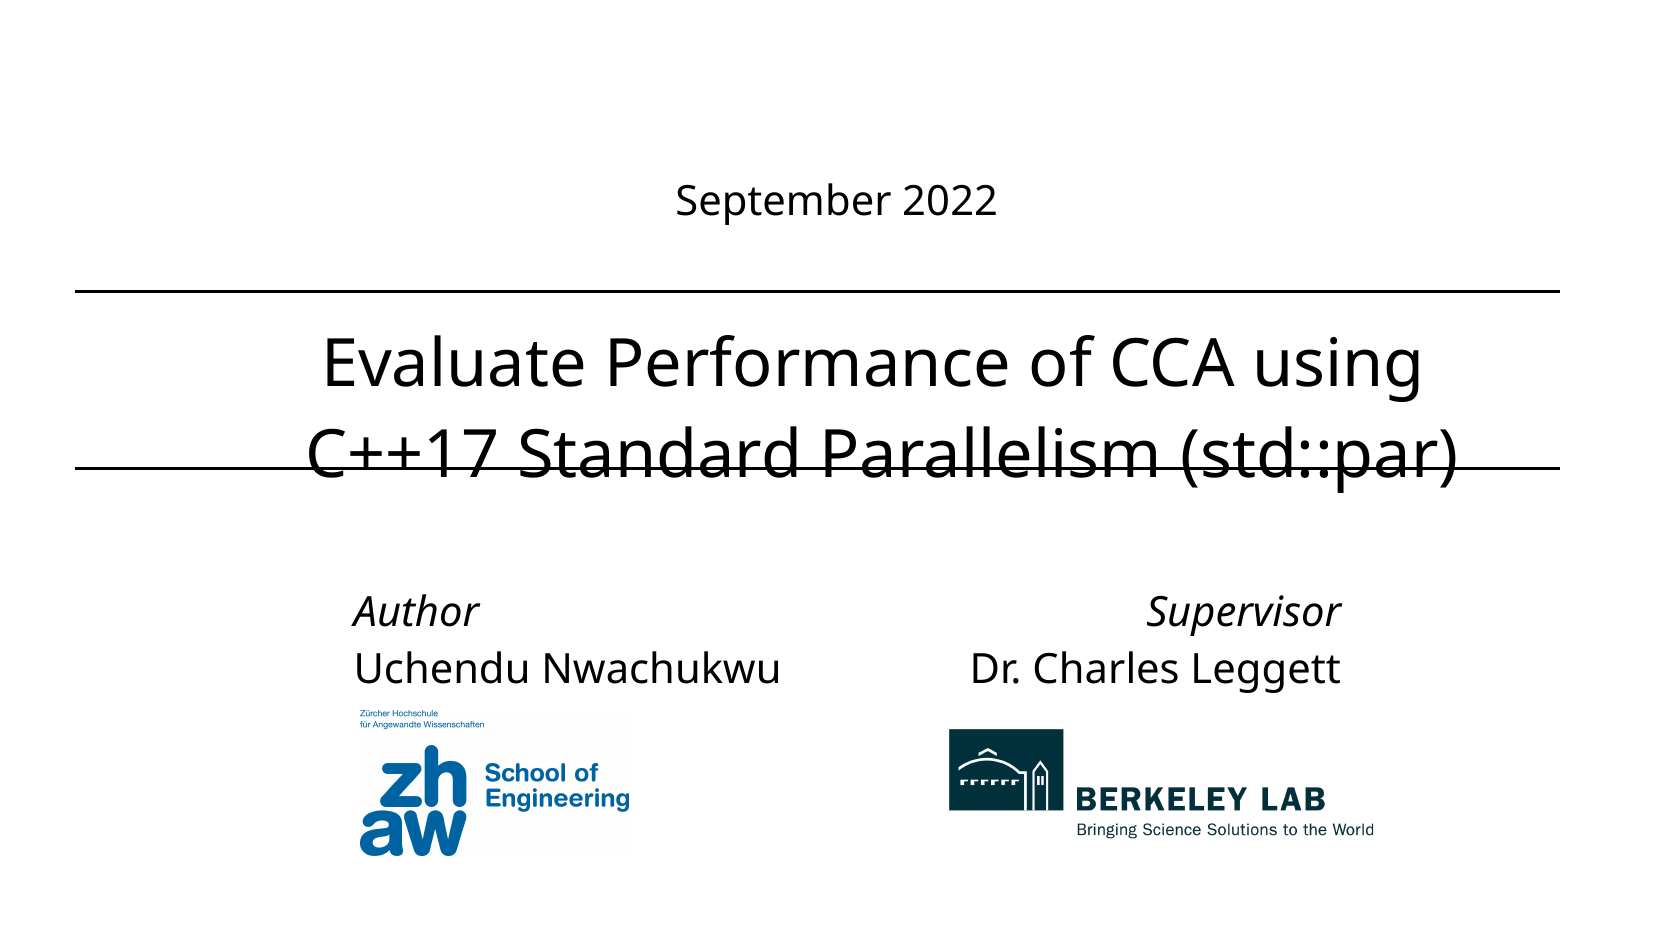

September 2022​
Evaluate Performance of CCA using
C++17 Standard Parallelism​ (std::par)
Author​
Uchendu Nwachukwu​
Supervisor​
Dr. Charles Leggett​
1